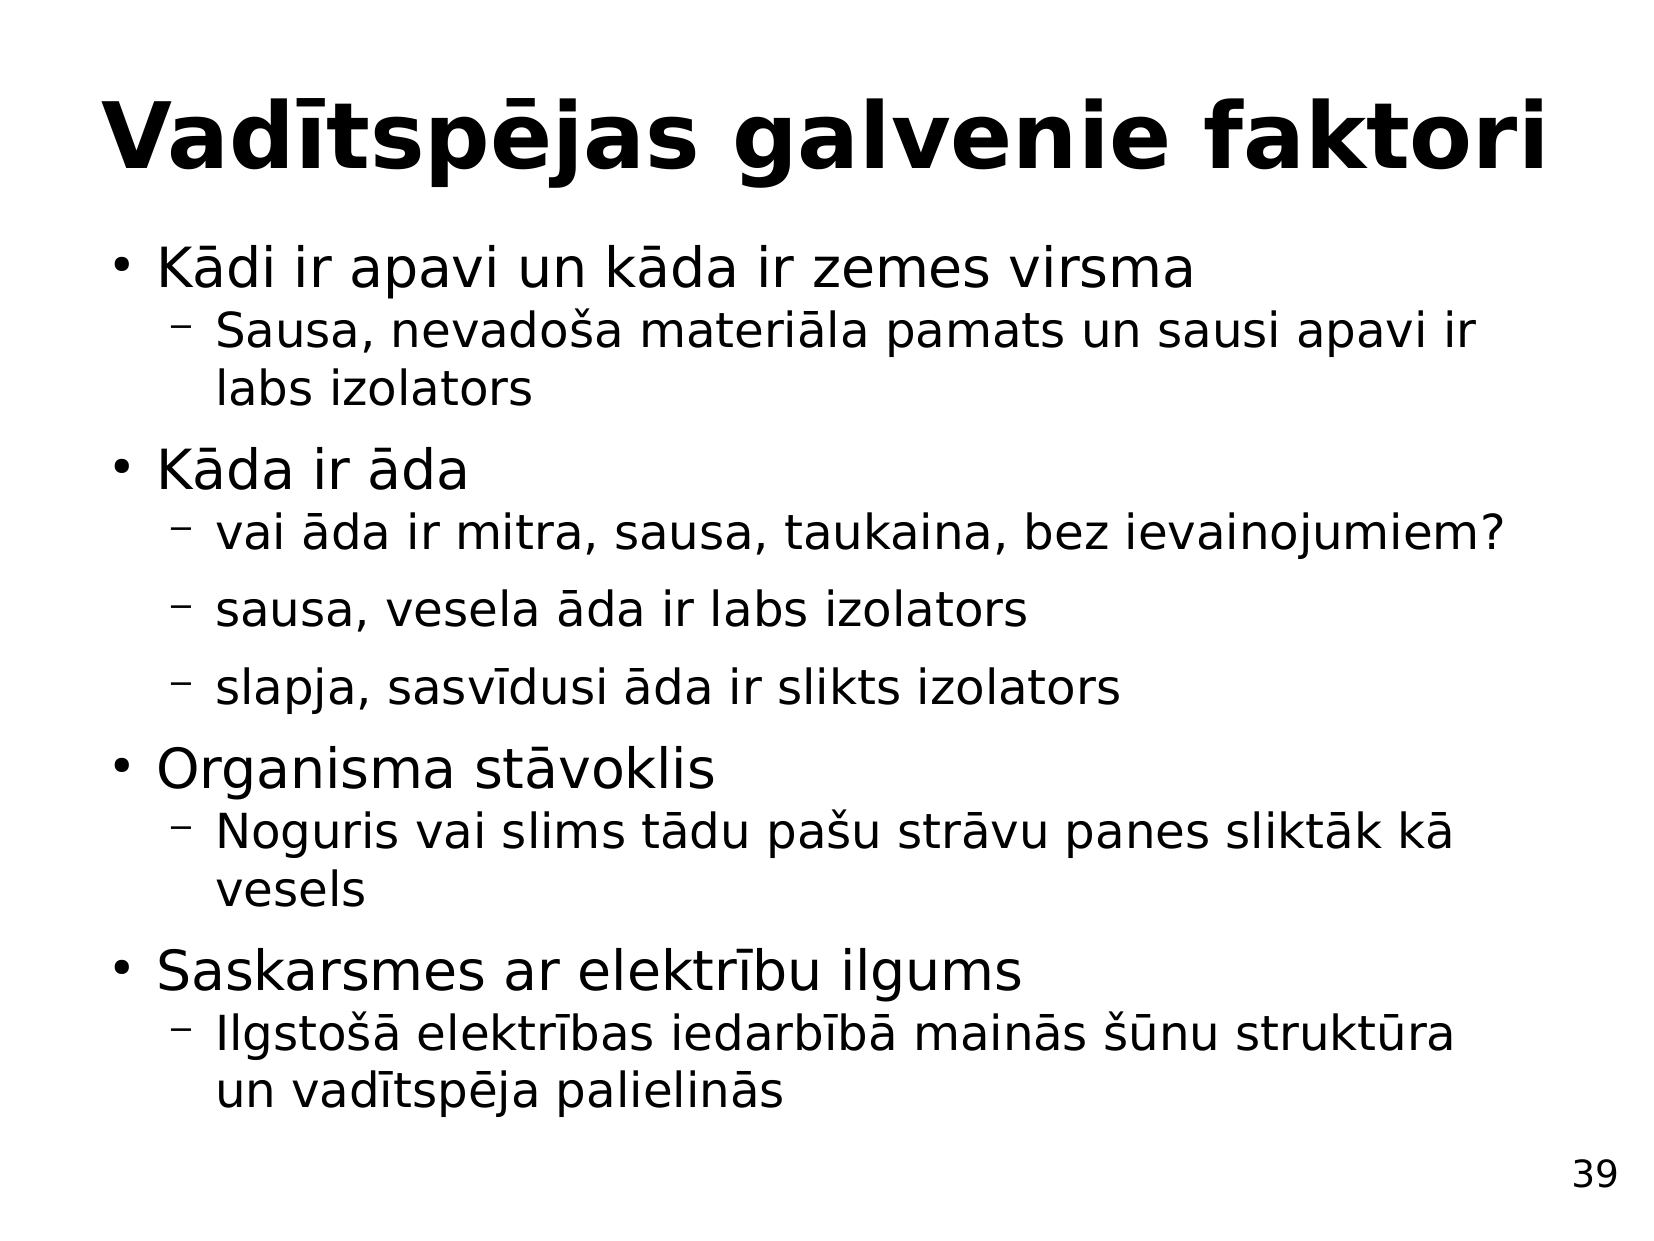

# Vadītspējas galvenie faktori
Kādi ir apavi un kāda ir zemes virsma
Sausa, nevadoša materiāla pamats un sausi apavi ir labs izolators
Kāda ir āda
vai āda ir mitra, sausa, taukaina, bez ievainojumiem?
sausa, vesela āda ir labs izolators
slapja, sasvīdusi āda ir slikts izolators
Organisma stāvoklis
Noguris vai slims tādu pašu strāvu panes sliktāk kā vesels
Saskarsmes ar elektrību ilgums
Ilgstošā elektrības iedarbībā mainās šūnu struktūra un vadītspēja palielinās